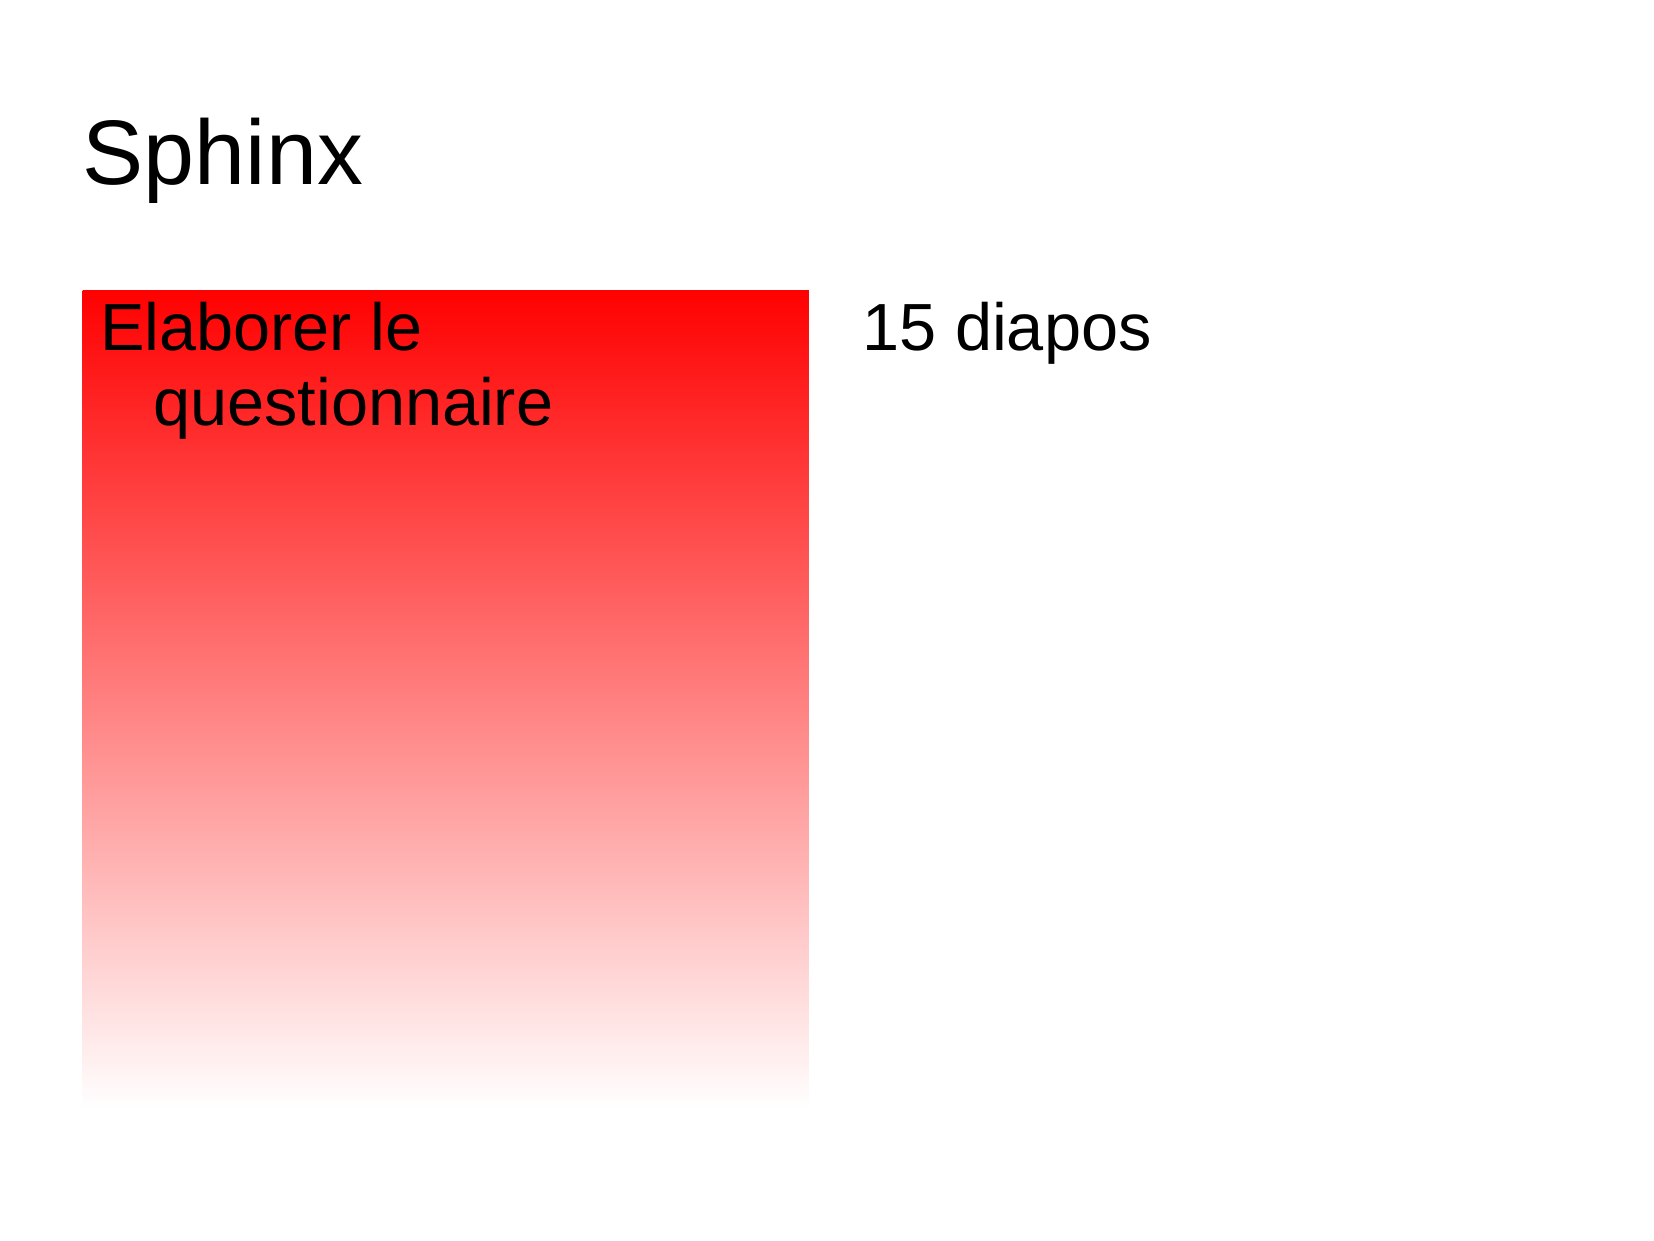

# Sphinx
Elaborer le questionnaire
15 diapos